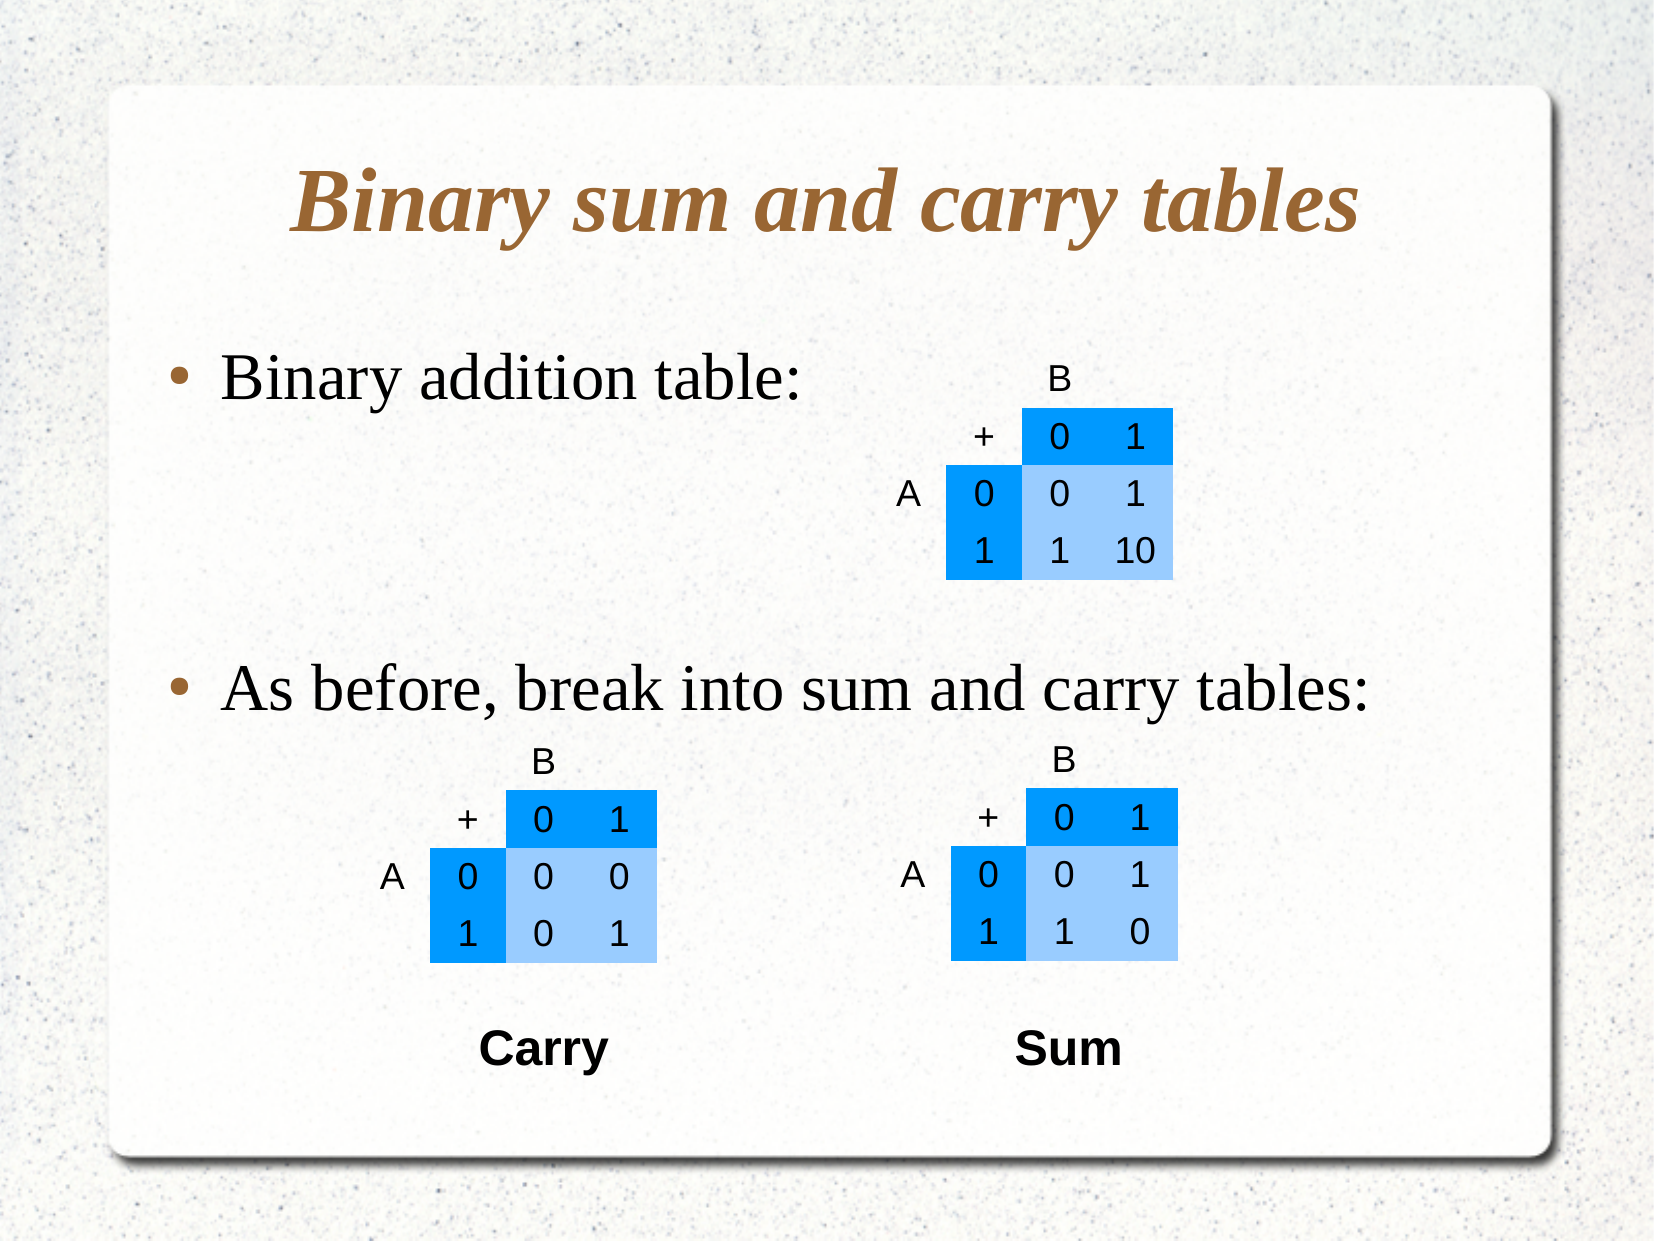

# Binary sum and carry tables
Binary addition table:
As before, break into sum and carry tables:
| | | B | |
| --- | --- | --- | --- |
| | + | 0 | 1 |
| A | 0 | 0 | 1 |
| | 1 | 1 | 10 |
| | | B | |
| --- | --- | --- | --- |
| | + | 0 | 1 |
| A | 0 | 0 | 1 |
| | 1 | 1 | 0 |
| | | B | |
| --- | --- | --- | --- |
| | + | 0 | 1 |
| A | 0 | 0 | 0 |
| | 1 | 0 | 1 |
Carry
Sum